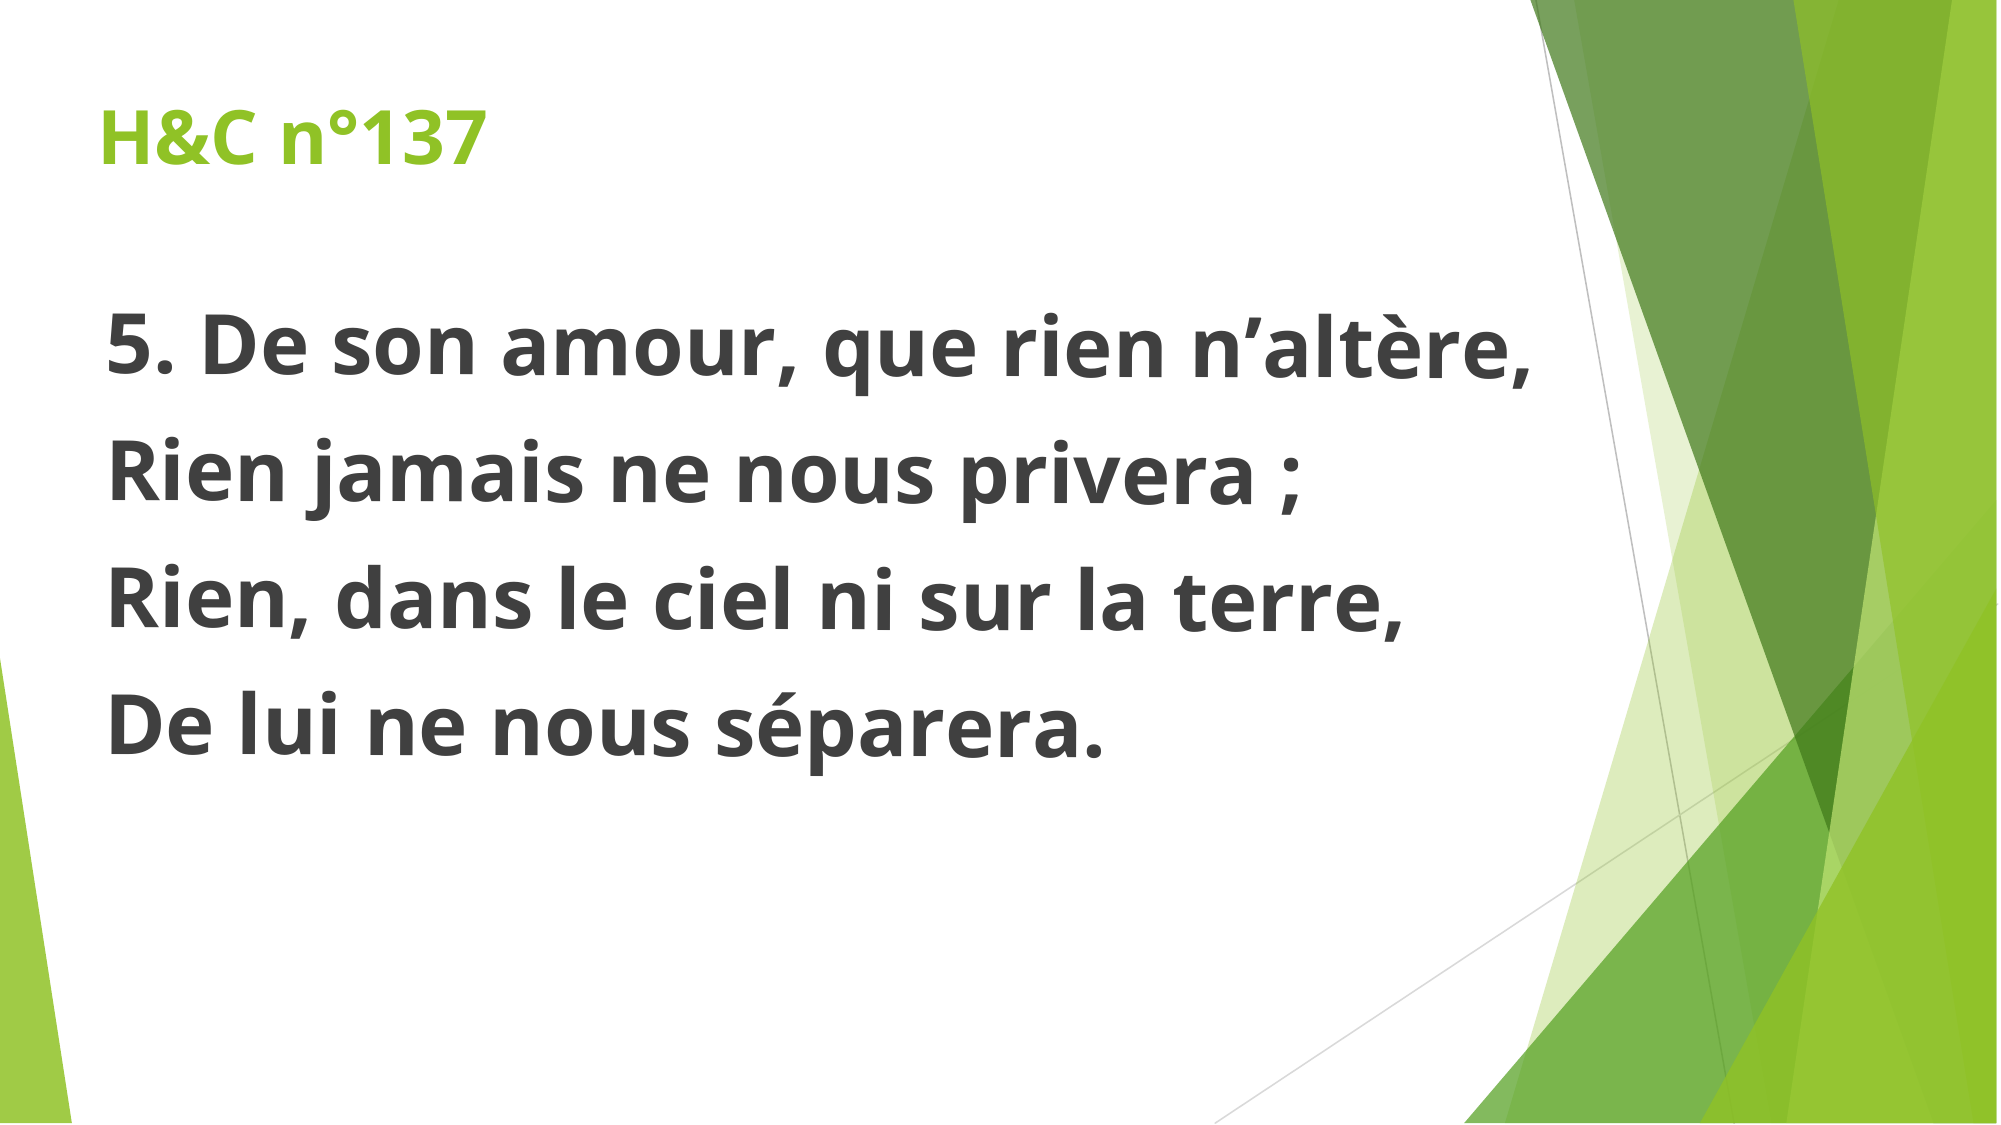

H&C n°137
5. De son amour, que rien n’altère,
Rien jamais ne nous privera ;
Rien, dans le ciel ni sur la terre,
De lui ne nous séparera.